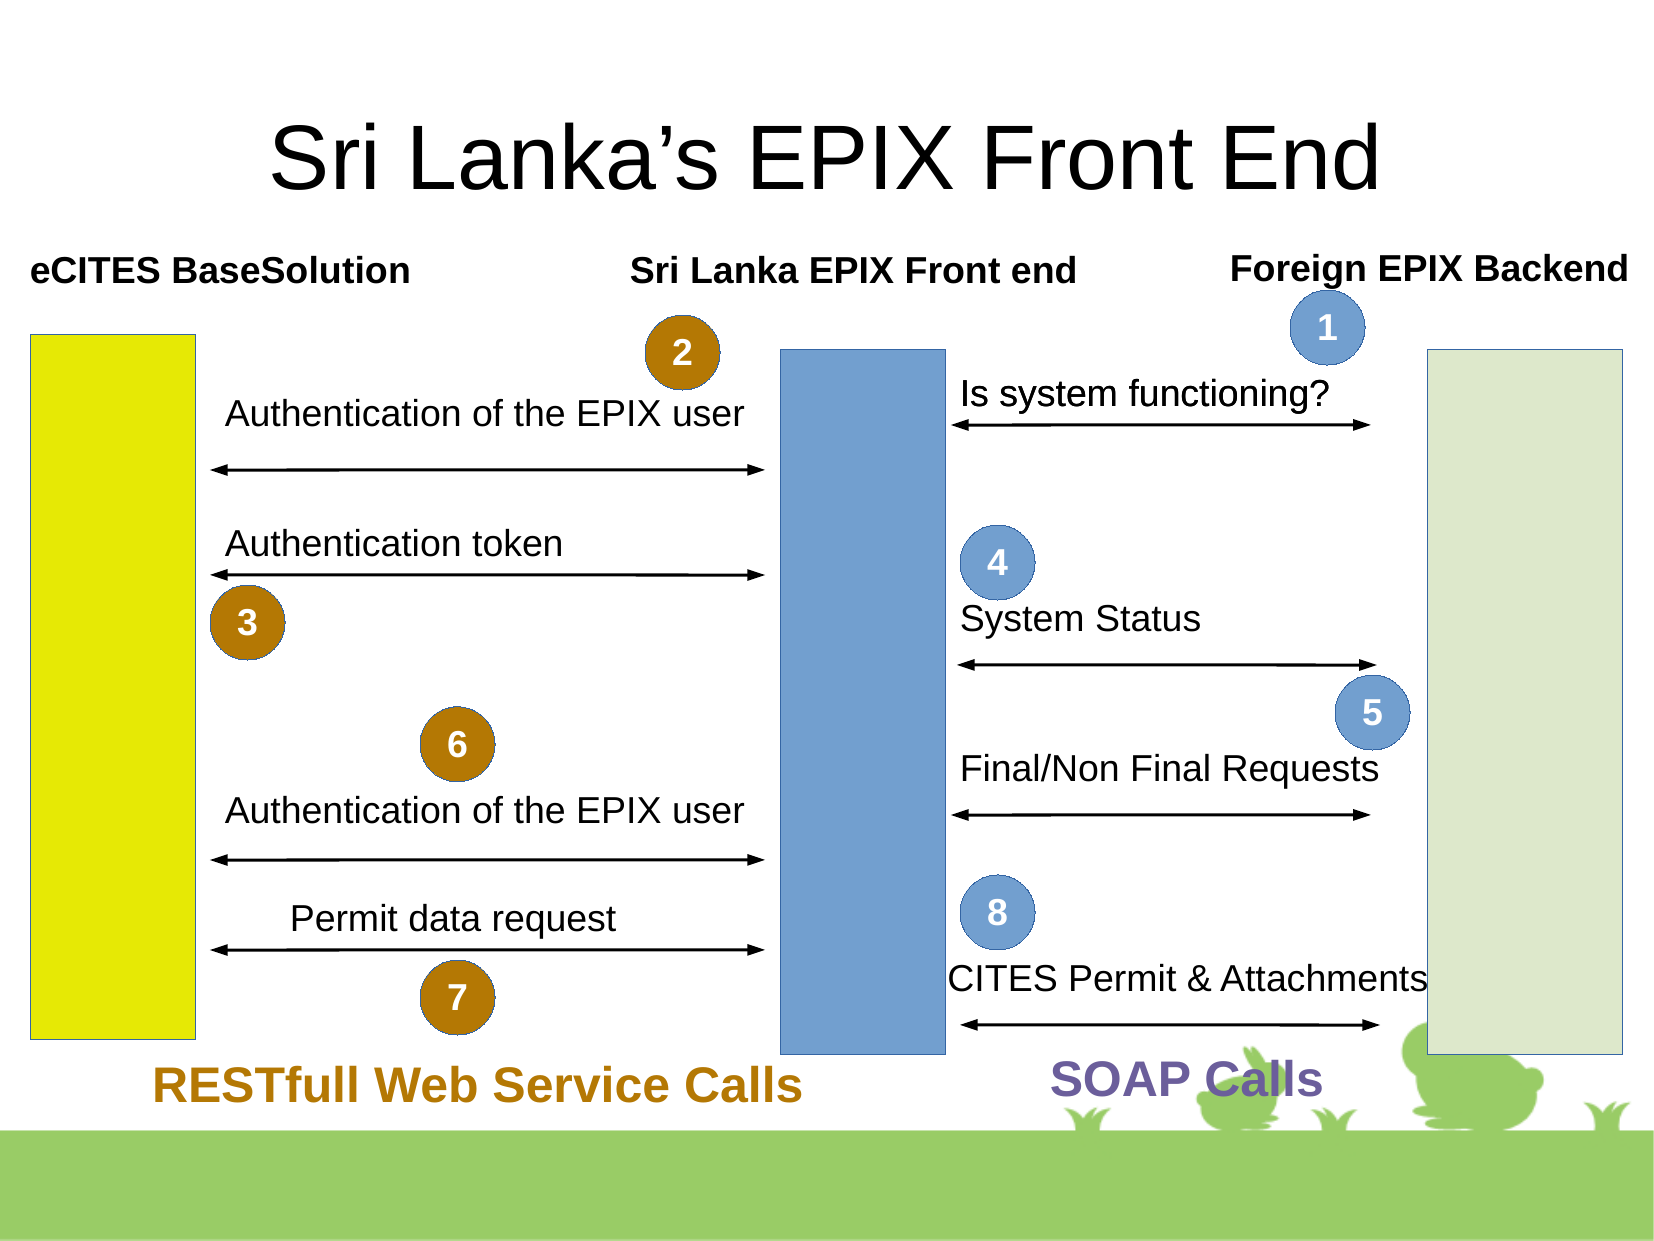

# Sri Lanka’s EPIX Front End
Foreign EPIX Backend
Sri Lanka EPIX Front end
eCITES BaseSolution
1
2
Is system functioning?
Is system functioning?
Authentication of the EPIX user
Authentication token
4
3
System Status
5
6
Final/Non Final Requests
Authentication of the EPIX user
8
Permit data request
CITES Permit & Attachments
7
SOAP Calls
RESTfull Web Service Calls